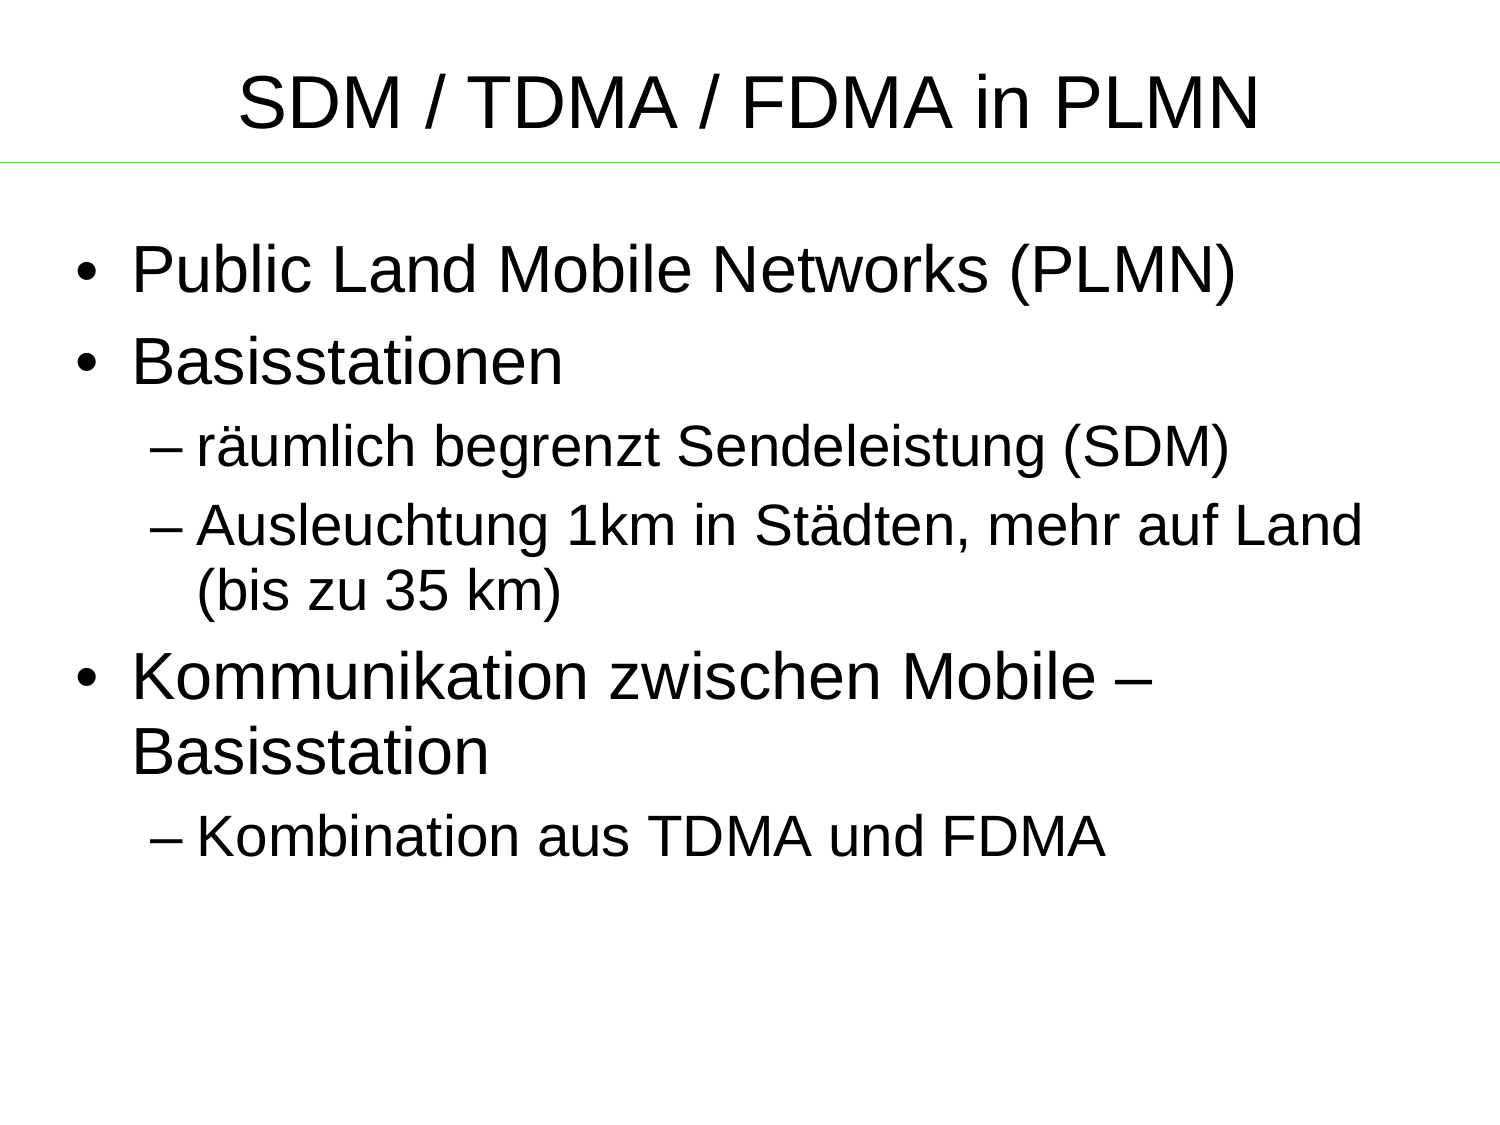

# SDM / TDMA / FDMA in PLMN
Public Land Mobile Networks (PLMN)
Basisstationen
räumlich begrenzt Sendeleistung (SDM)
Ausleuchtung 1km in Städten, mehr auf Land
(bis zu 35 km)
Kommunikation zwischen Mobile – Basisstation
Kombination aus TDMA und FDMA